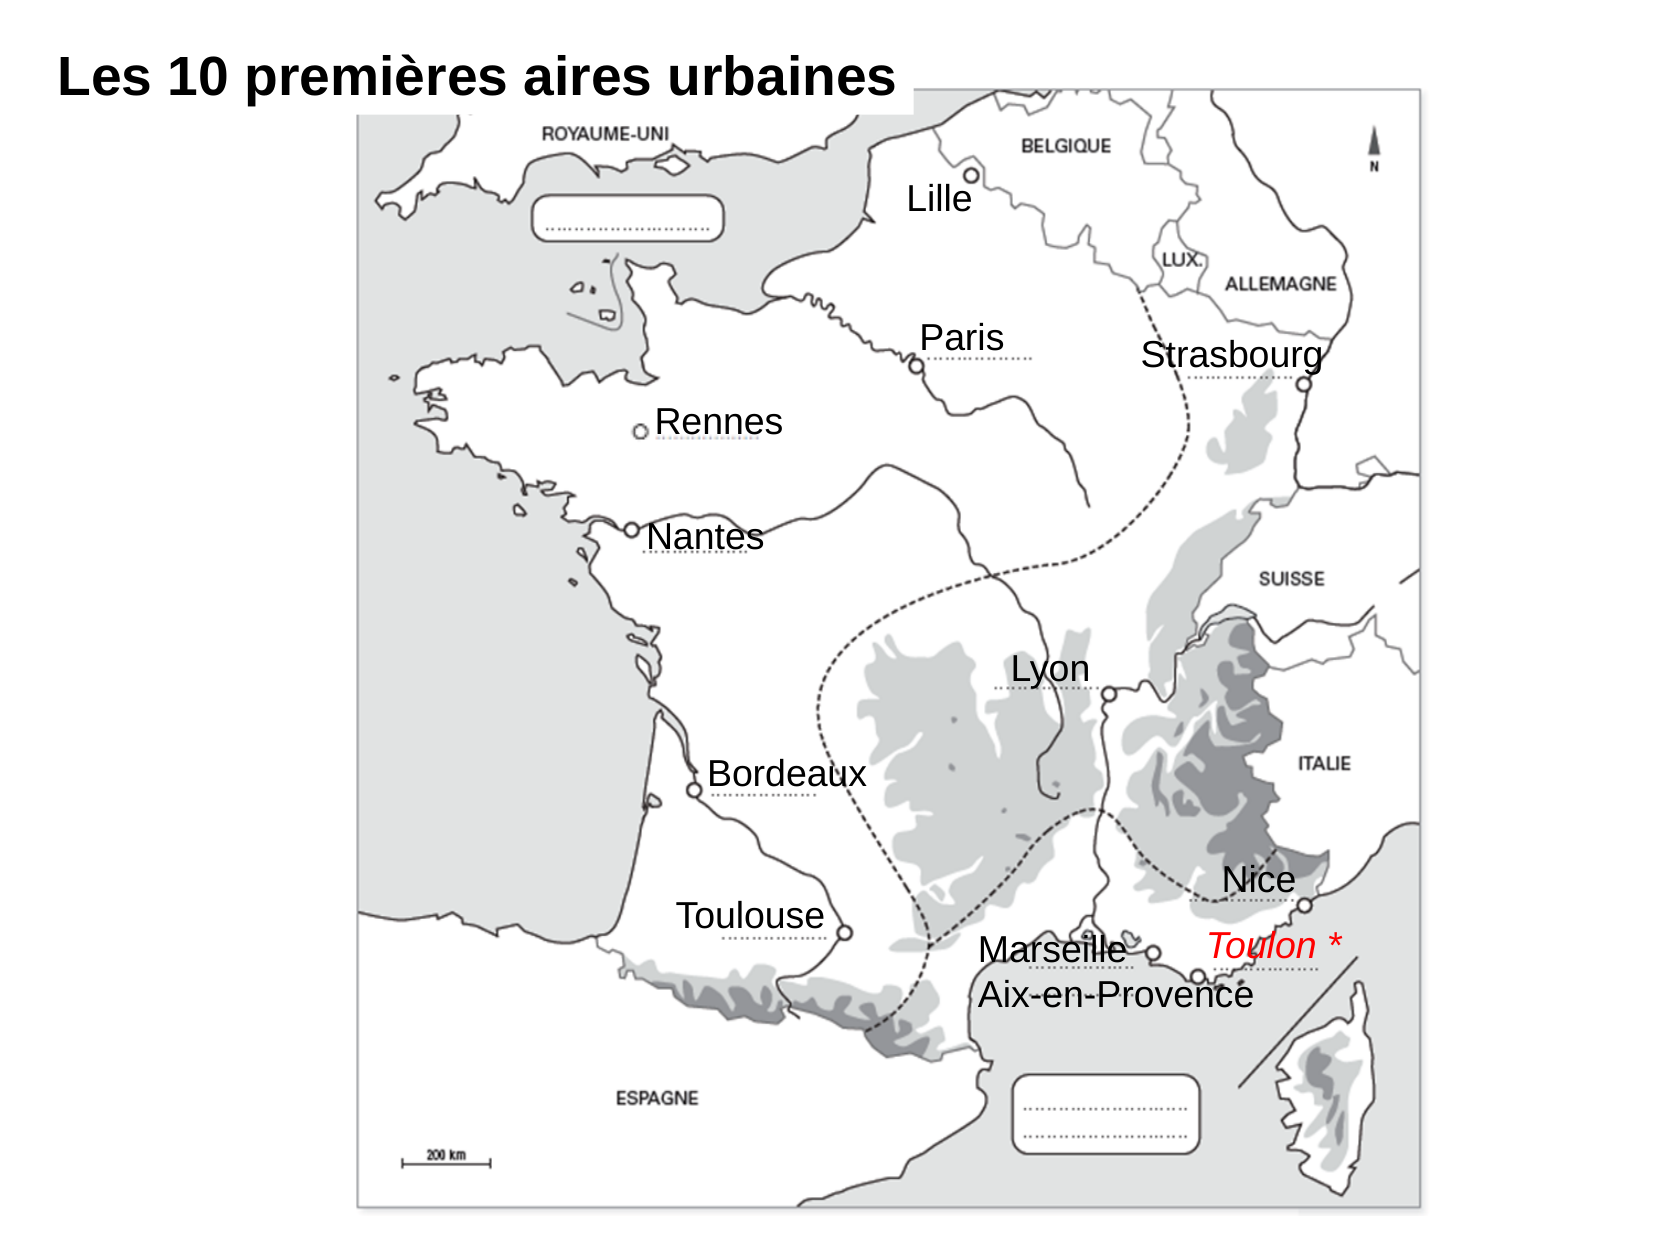

Les 10 premières aires urbaines
Lille
Paris
Strasbourg
Rennes
Nantes
Lyon
Bordeaux
Nice
Toulouse
Toulon *
Marseille
Aix-en-Provence